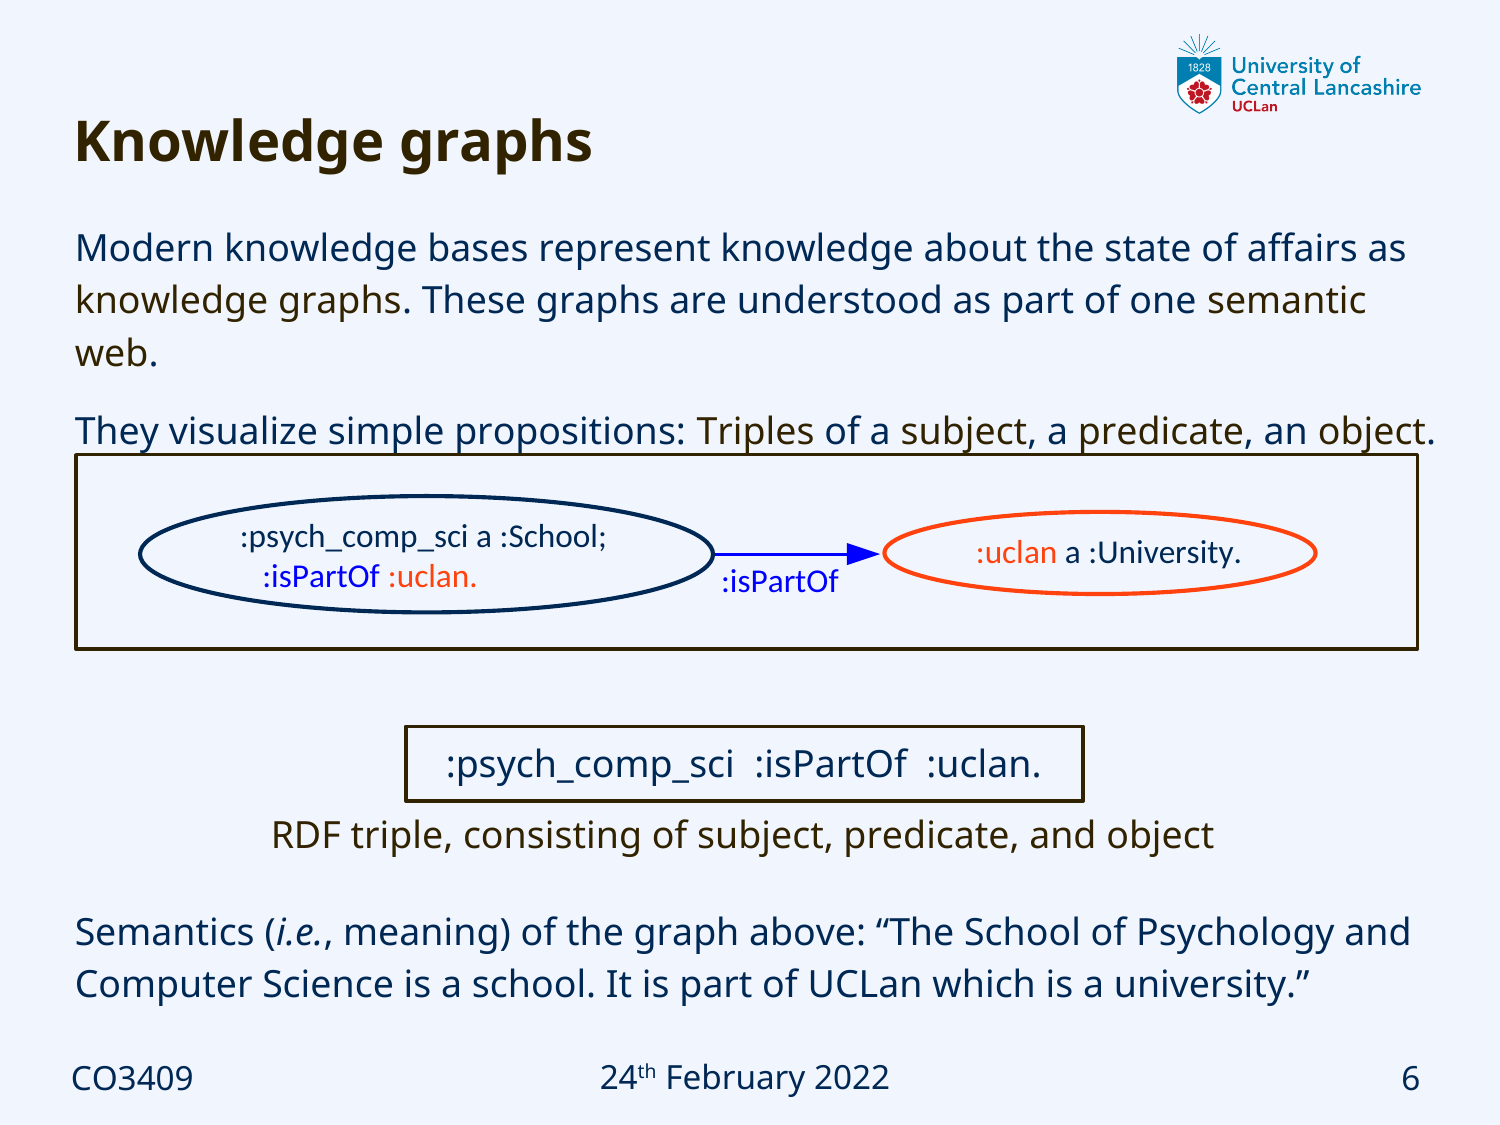

# Knowledge graphs
Modern knowledge bases represent knowledge about the state of affairs as knowledge graphs. These graphs are understood as part of one semantic web.
They visualize simple propositions: Triples of a subject, a predicate, an object.
:psych_comp_sci a :School;
 :isPartOf :uclan.
:uclan a :University.
:isPartOf
:psych_comp_sci :isPartOf :uclan.
RDF triple, consisting of subject, predicate, and object
Semantics (i.e., meaning) of the graph above: “The School of Psychology and Computer Science is a school. It is part of UCLan which is a university.”